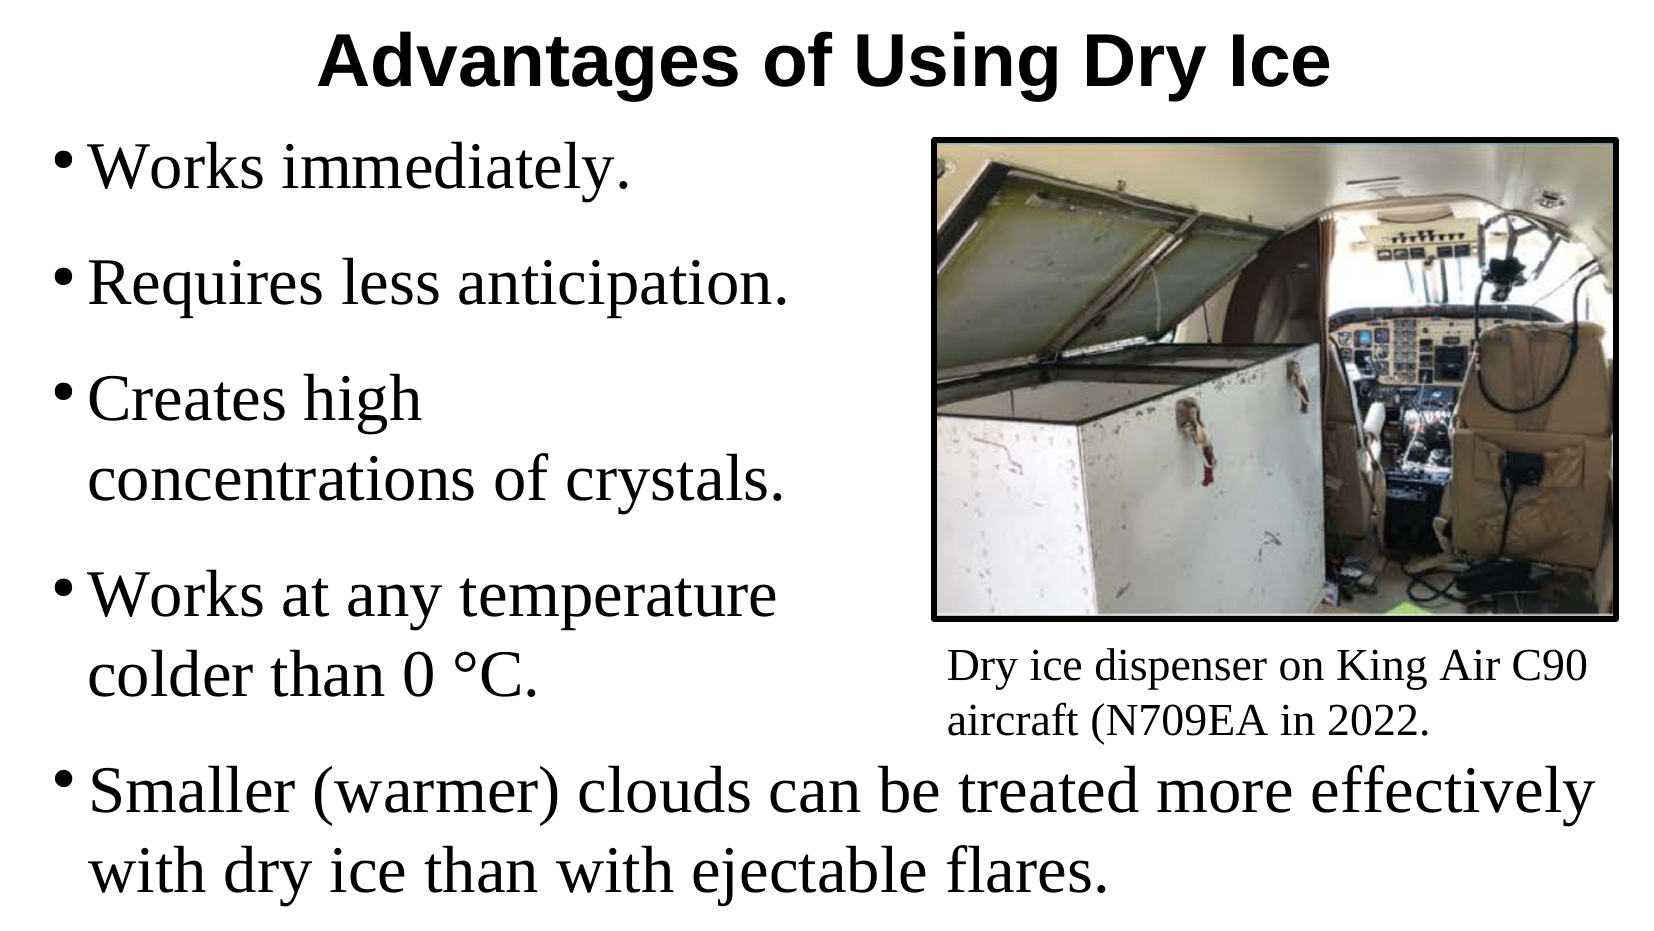

# Advantages of Using Dry Ice
Works immediately.
Requires less anticipation.
Creates high concentrations of crystals.
Works at any temperature colder than 0 °C.
Dry ice dispenser on King Air C90 aircraft (N709EA in 2022.
Smaller (warmer) clouds can be treated more effectively with dry ice than with ejectable flares.